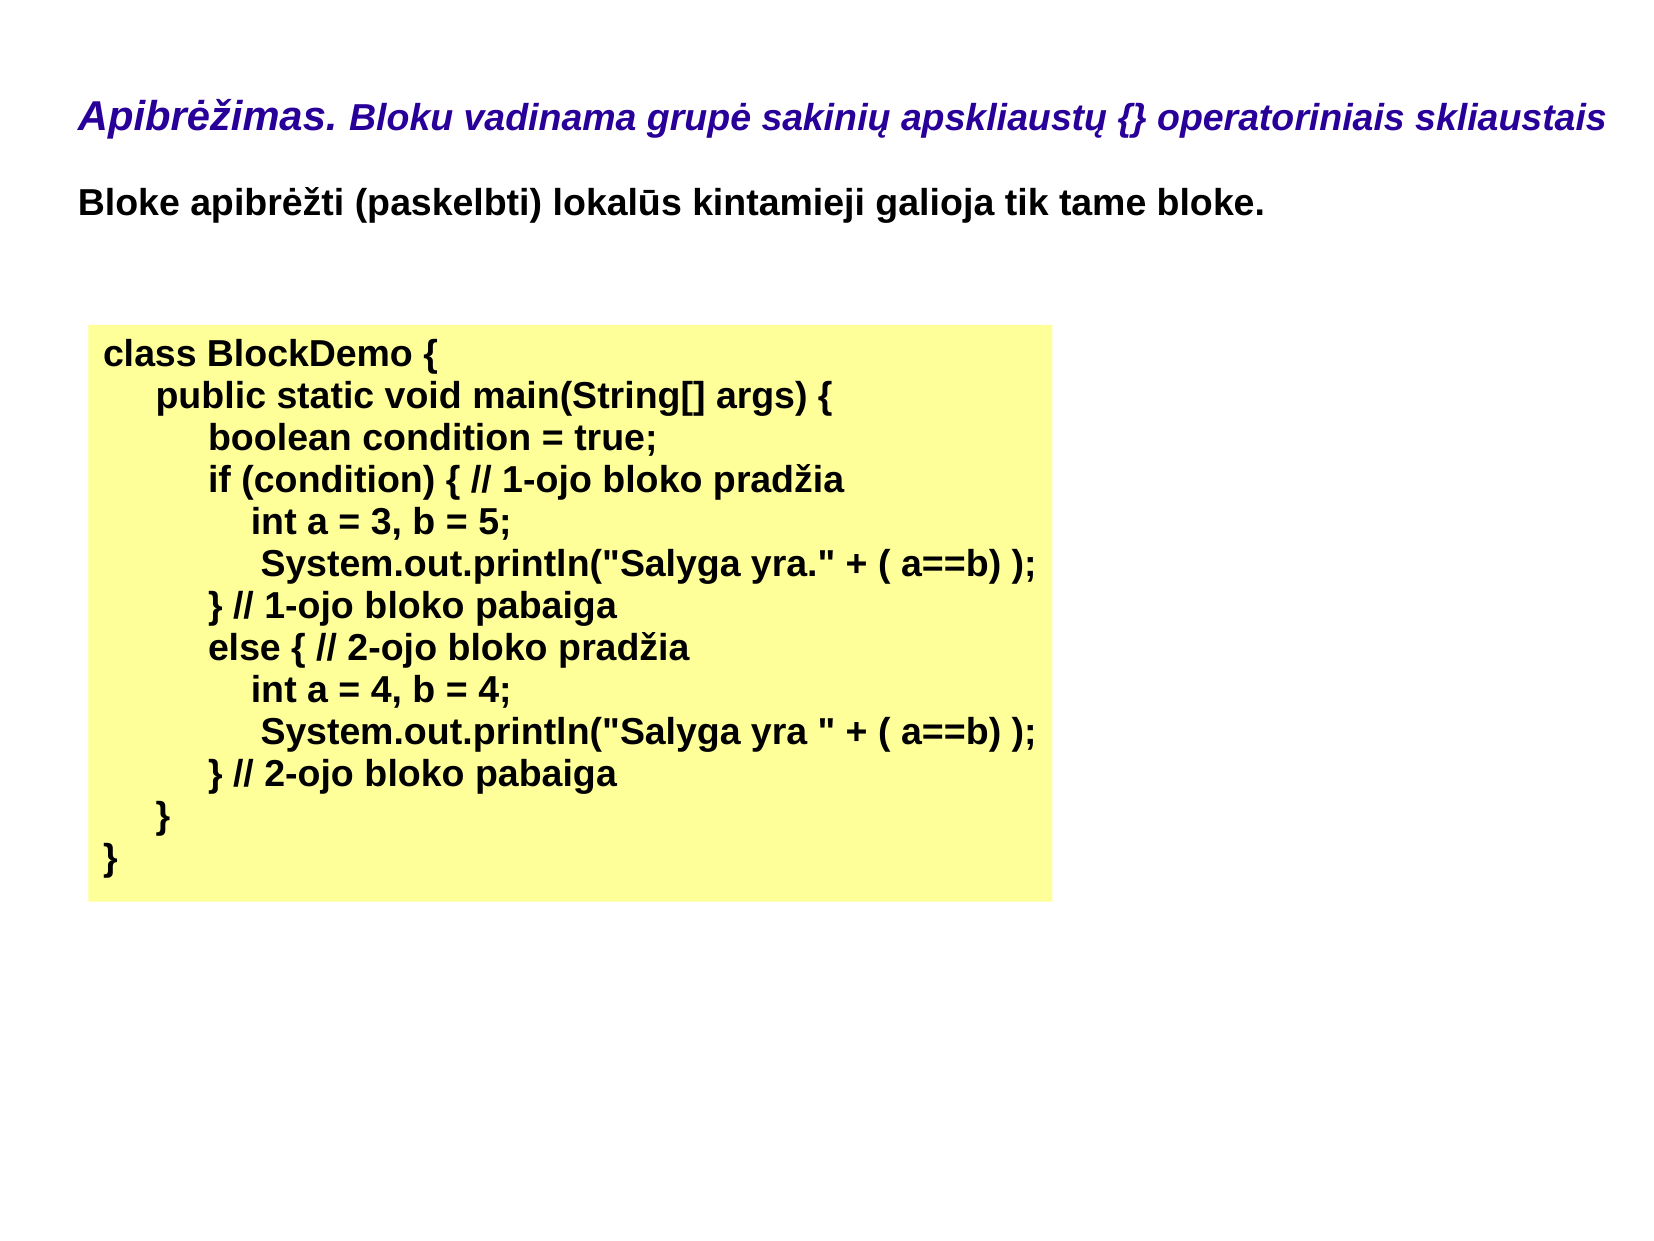

Apibrėžimas. Bloku vadinama grupė sakinių apskliaustų {} operatoriniais skliaustais
Bloke apibrėžti (paskelbti) lokalūs kintamieji galioja tik tame bloke.
class BlockDemo {
 public static void main(String[] args) {
 boolean condition = true;
 if (condition) { // 1-ojo bloko pradžia
		int a = 3, b = 5;
 System.out.println("Salyga yra." + ( a==b) );
 } // 1-ojo bloko pabaiga
 else { // 2-ojo bloko pradžia
		int a = 4, b = 4;
 System.out.println("Salyga yra " + ( a==b) );
 } // 2-ojo bloko pabaiga
 }
}